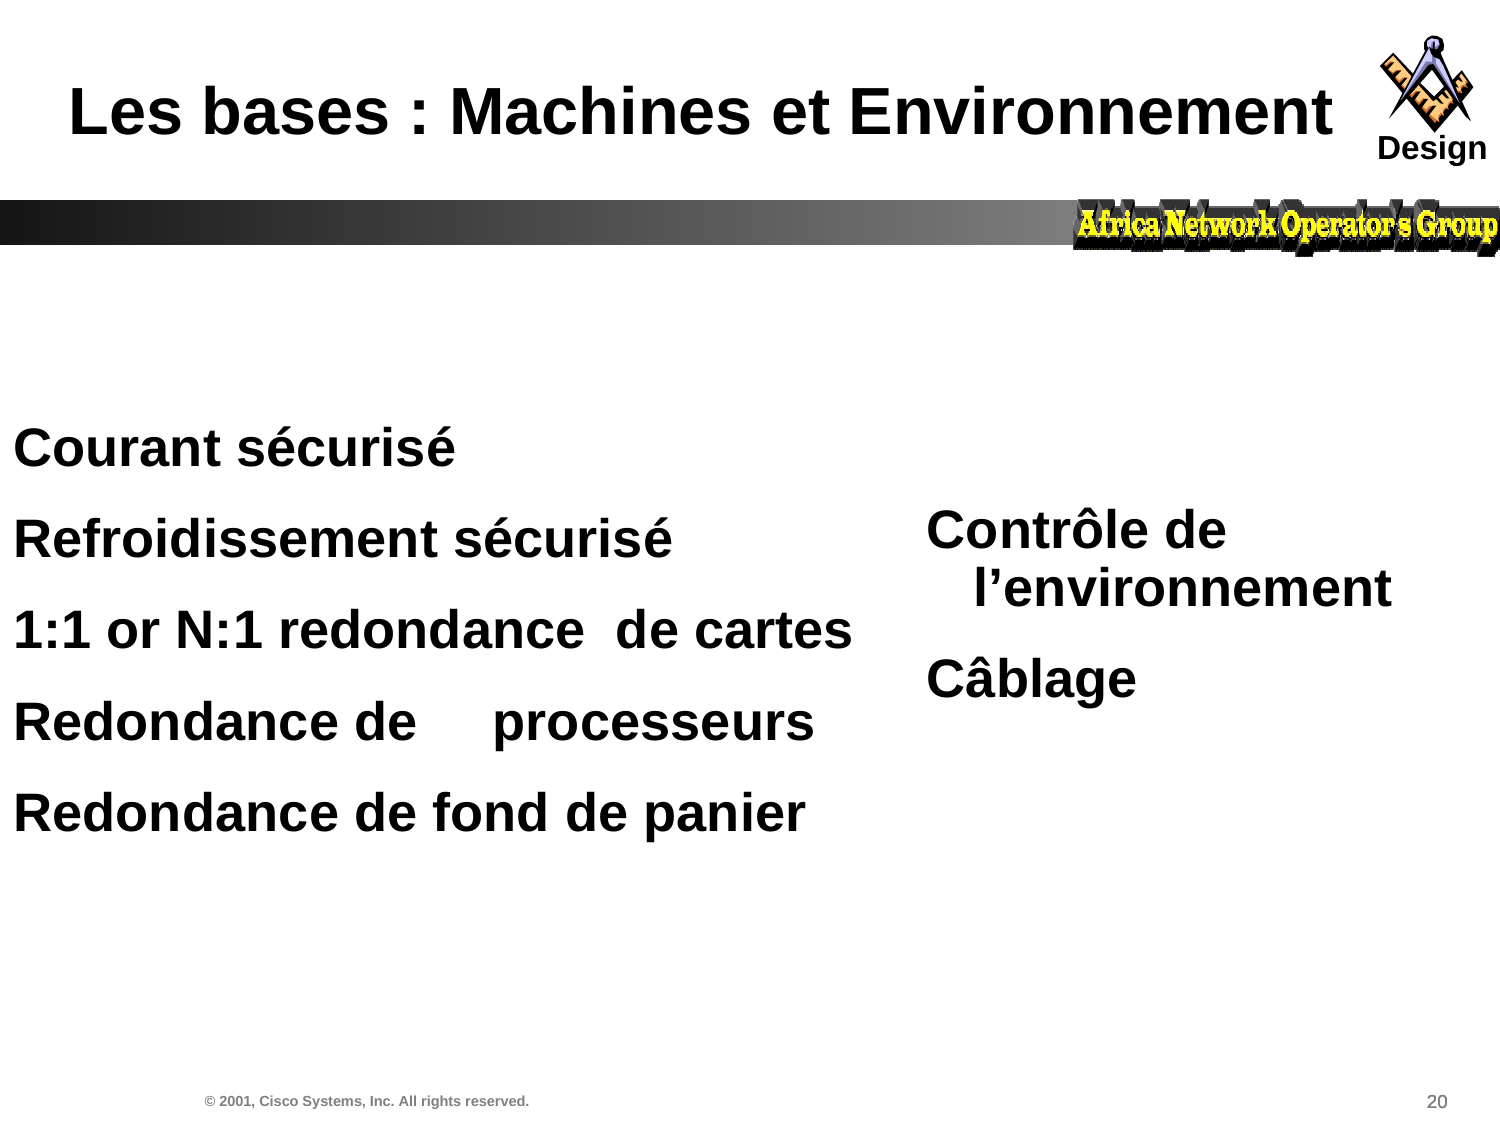

Design
# Les bases : Machines et Environnement
Courant sécurisé
Refroidissement sécurisé
1:1 or N:1 redondance de cartes
Redondance de processeurs
Redondance de fond de panier
Contrôle de l’environnement
Câblage